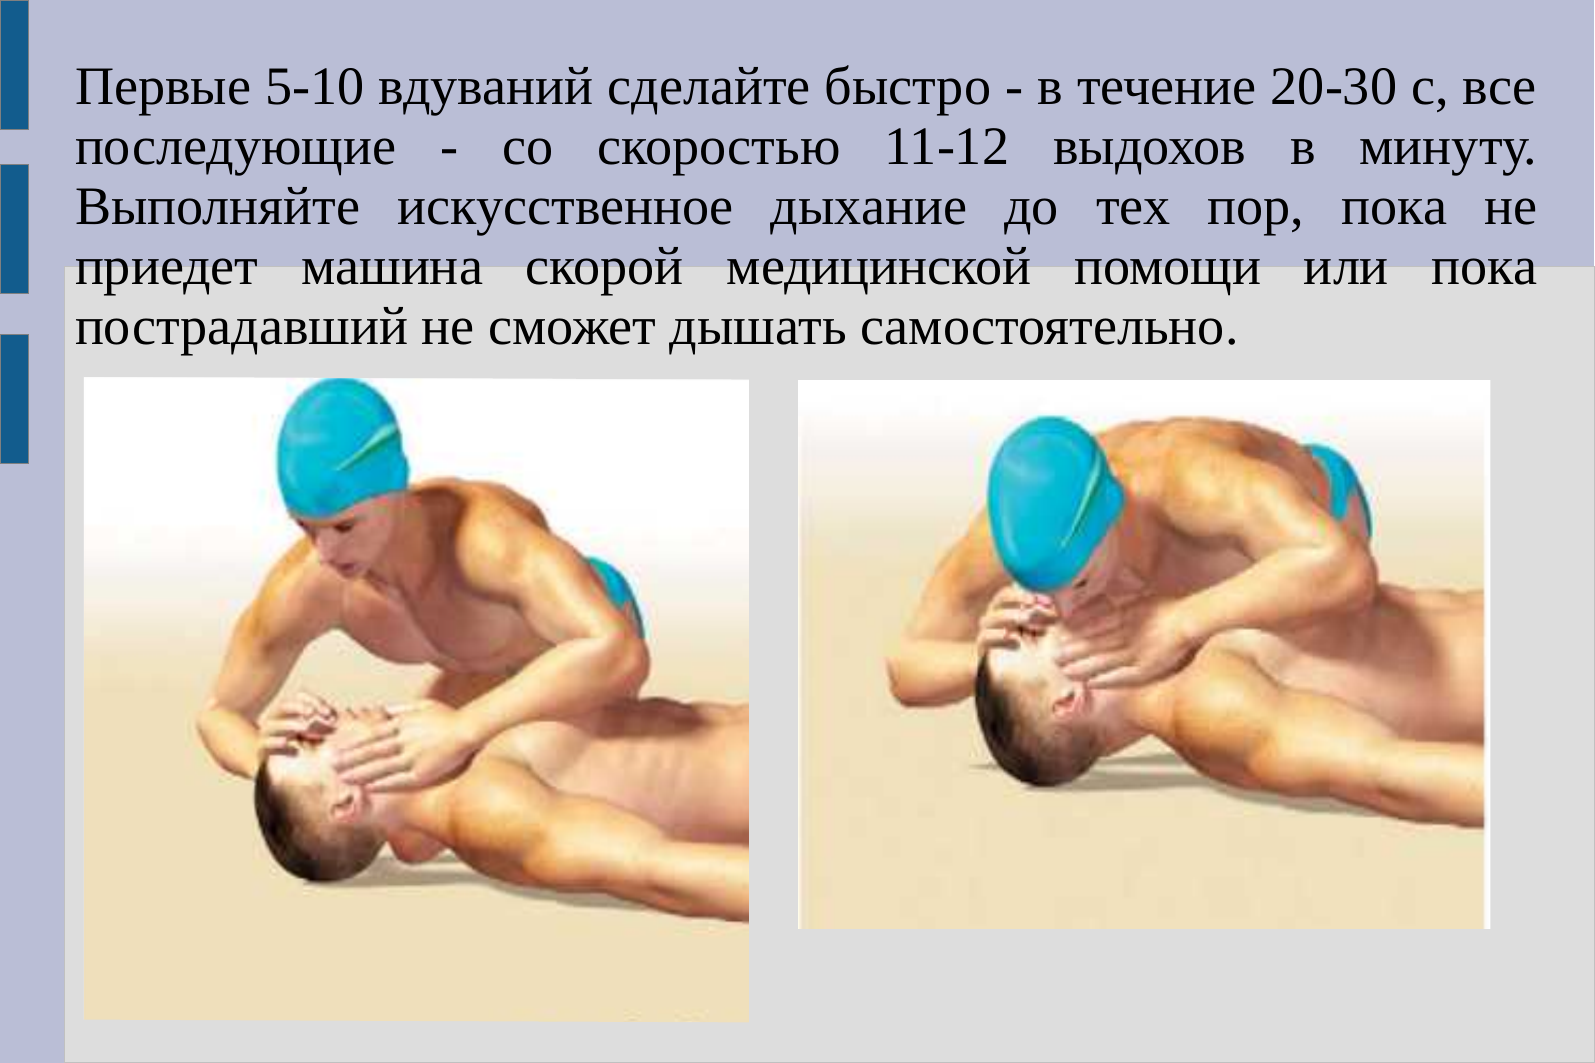

Первые 5-10 вдуваний сделайте быстро - в течение 20-30 с, все последующие - со скоростью 11-12 выдохов в минуту. Выполняйте искусственное дыхание до тех пор, пока не приедет машина скорой медицинской помощи или пока пострадавший не сможет дышать самостоятельно.